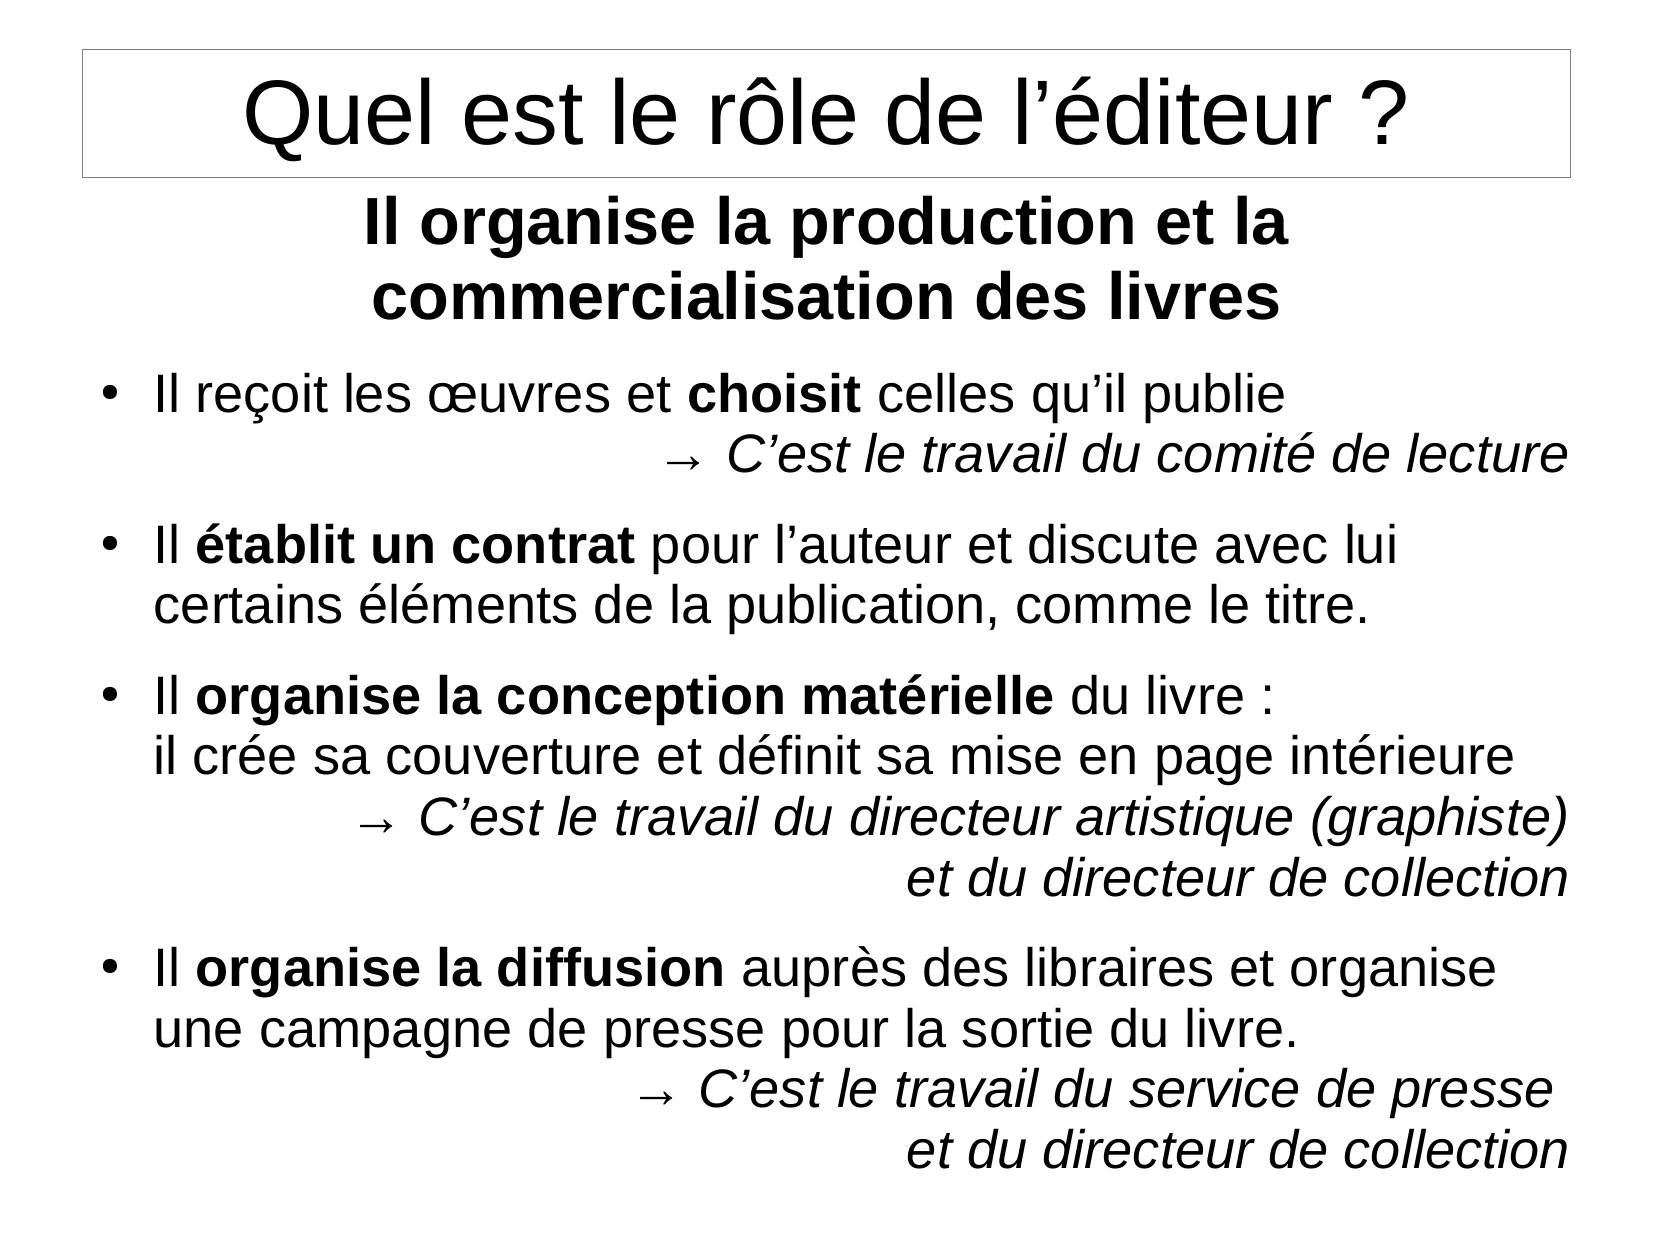

# Quel est le rôle de l’éditeur ?
Il organise la production et la commercialisation des livres
Il reçoit les œuvres et choisit celles qu’il publie
→ C’est le travail du comité de lecture
Il établit un contrat pour l’auteur et discute avec lui certains éléments de la publication, comme le titre.
Il organise la conception matérielle du livre :
il crée sa couverture et définit sa mise en page intérieure
→ C’est le travail du directeur artistique (graphiste)
et du directeur de collection
Il organise la diffusion auprès des libraires et organise une campagne de presse pour la sortie du livre.
→ C’est le travail du service de presse
et du directeur de collection